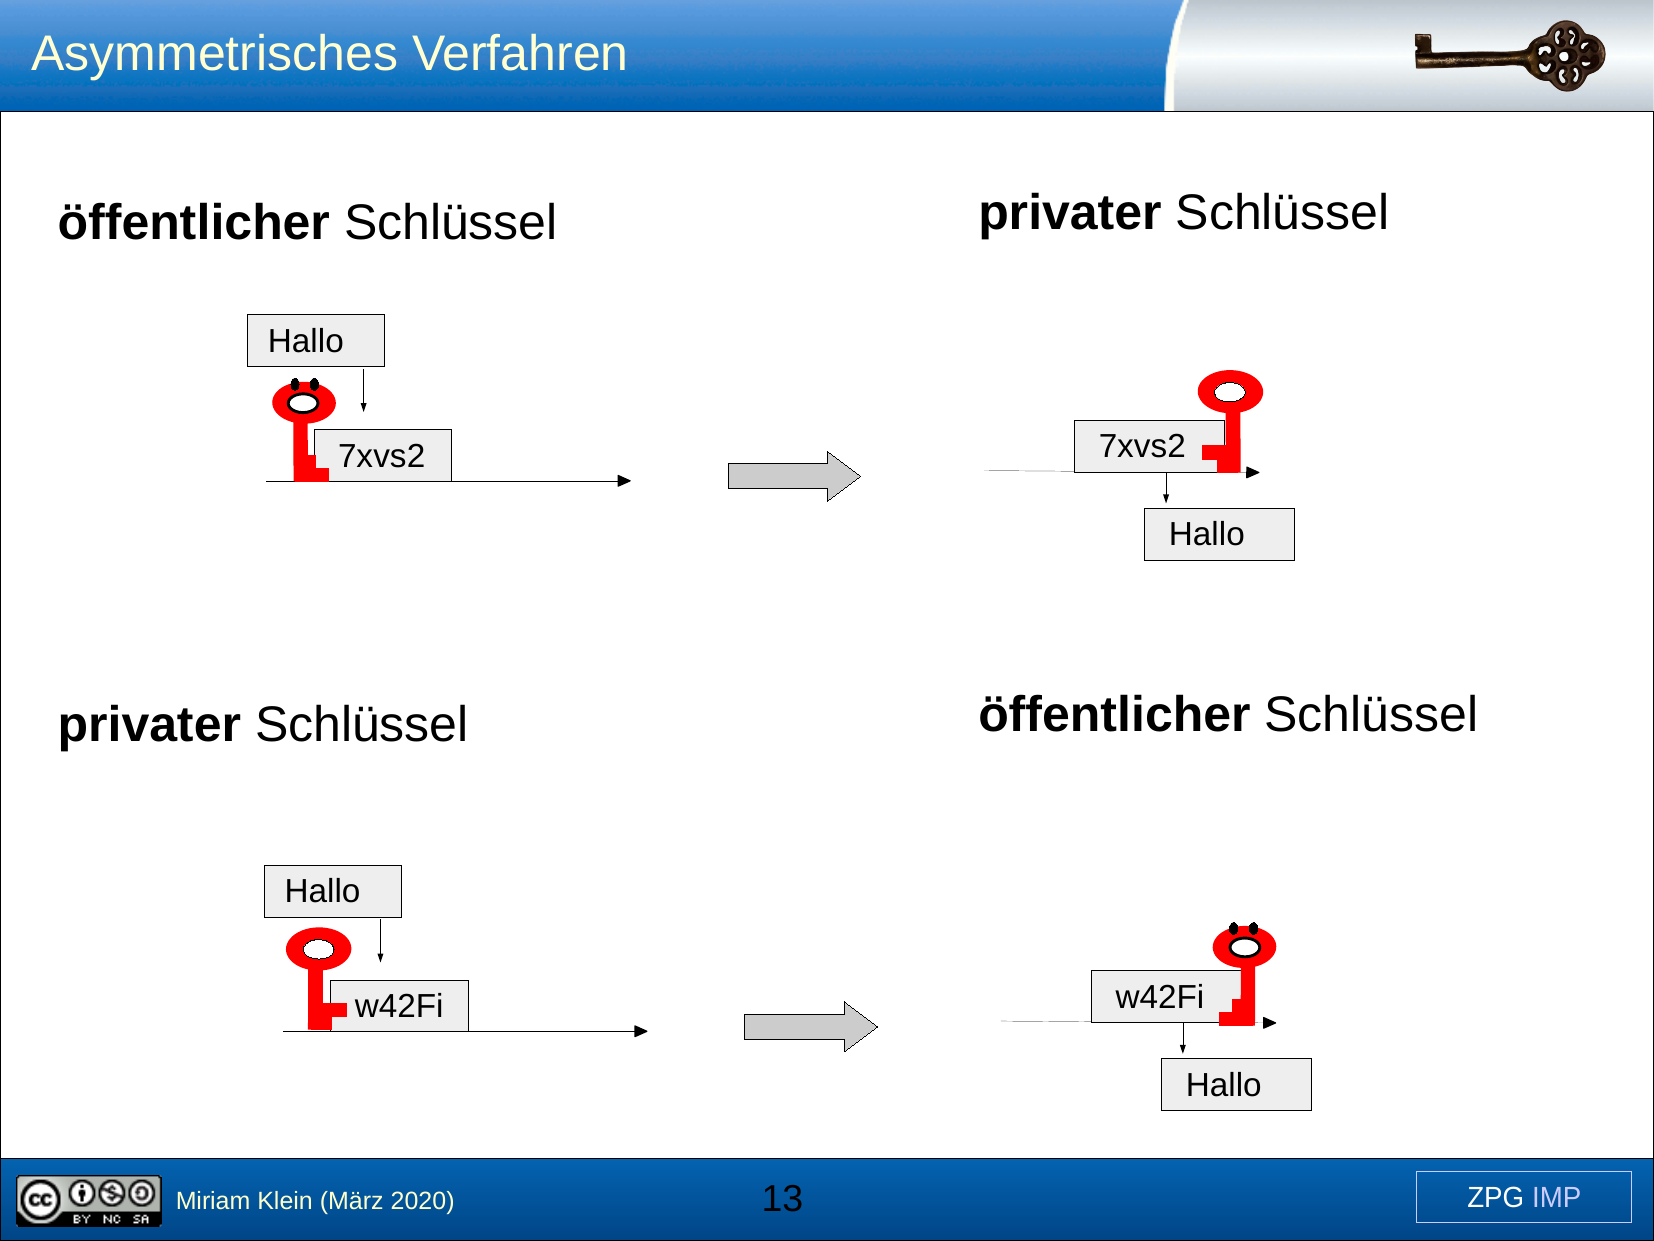

# Asymmetrisches Verfahren
privater Schlüssel
öffentlicher Schlüssel
öffentlicher Schlüssel
privater Schlüssel
 Hallo
 7xvs2
 7xvs2
 Hallo
 Hallo
 w42Fi
 w42Fi
 Hallo
13